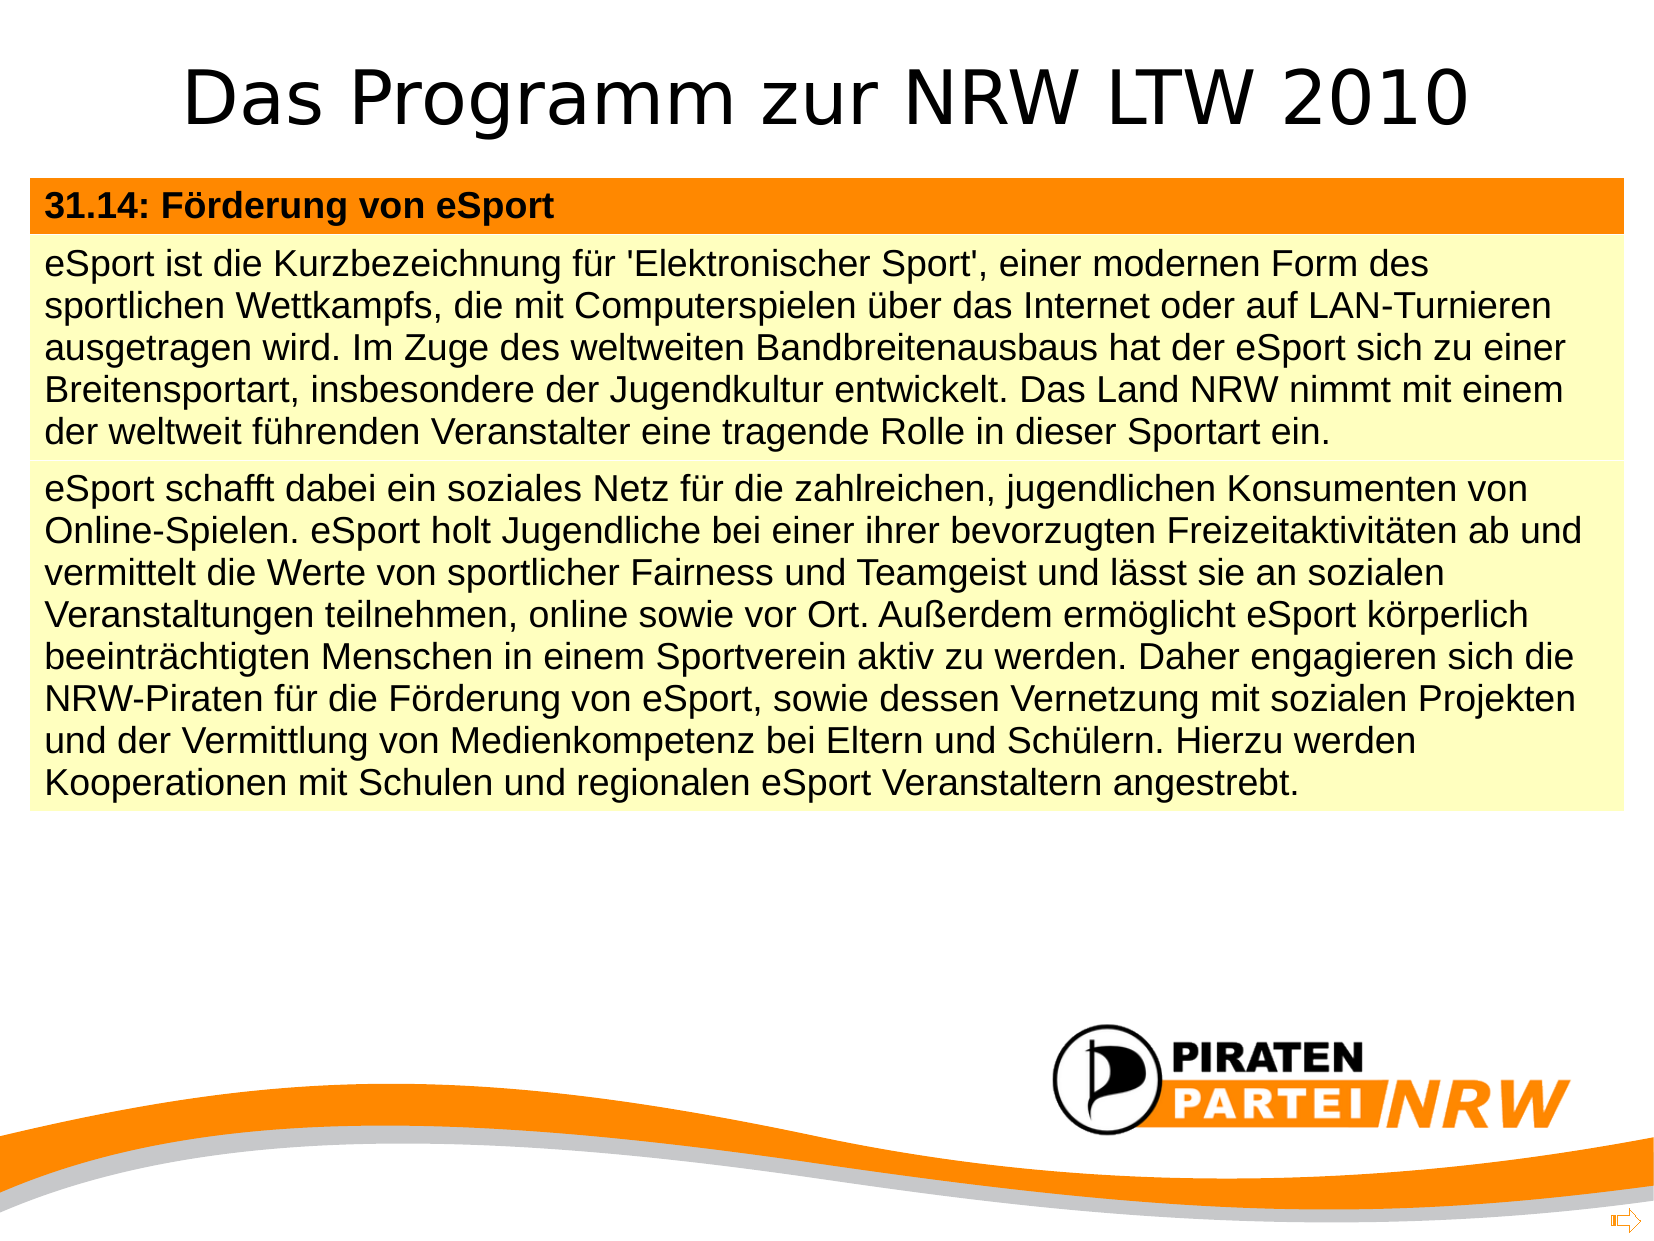

# Das Programm zur NRW LTW 2010
| 31.14: Förderung von eSport |
| --- |
| eSport ist die Kurzbezeichnung für 'Elektronischer Sport', einer modernen Form des sportlichen Wettkampfs, die mit Computerspielen über das Internet oder auf LAN-Turnieren ausgetragen wird. Im Zuge des weltweiten Bandbreitenausbaus hat der eSport sich zu einer Breitensportart, insbesondere der Jugendkultur entwickelt. Das Land NRW nimmt mit einem der weltweit führenden Veranstalter eine tragende Rolle in dieser Sportart ein. |
| eSport schafft dabei ein soziales Netz für die zahlreichen, jugendlichen Konsumenten von Online-Spielen. eSport holt Jugendliche bei einer ihrer bevorzugten Freizeitaktivitäten ab und vermittelt die Werte von sportlicher Fairness und Teamgeist und lässt sie an sozialen Veranstaltungen teilnehmen, online sowie vor Ort. Außerdem ermöglicht eSport körperlich beeinträchtigten Menschen in einem Sportverein aktiv zu werden. Daher engagieren sich die NRW-Piraten für die Förderung von eSport, sowie dessen Vernetzung mit sozialen Projekten und der Vermittlung von Medienkompetenz bei Eltern und Schülern. Hierzu werden Kooperationen mit Schulen und regionalen eSport Veranstaltern angestrebt. |